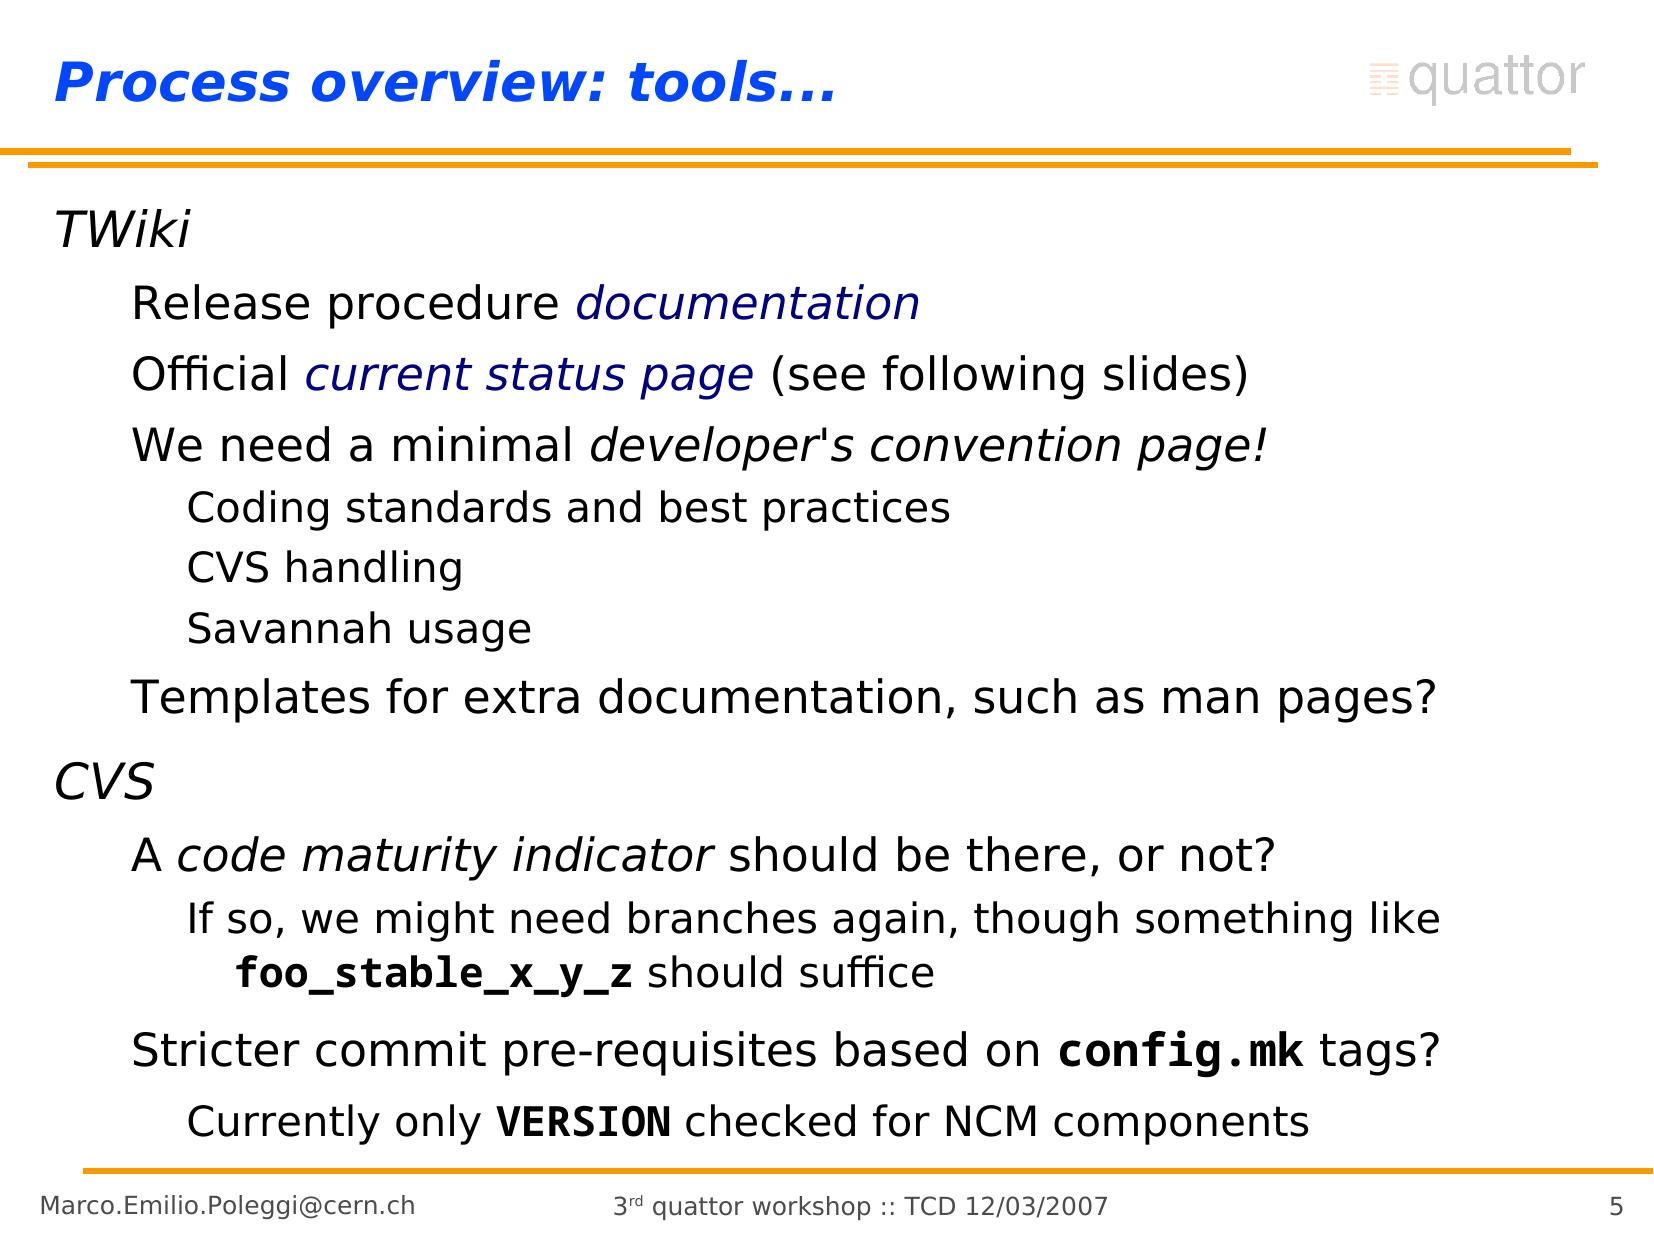

# Process overview: tools...
TWiki
Release procedure documentation
Official current status page (see following slides)
We need a minimal developer's convention page!
Coding standards and best practices
CVS handling
Savannah usage
Templates for extra documentation, such as man pages?
CVS
A code maturity indicator should be there, or not?
If so, we might need branches again, though something like foo_stable_x_y_z should suffice
Stricter commit pre-requisites based on config.mk tags?
Currently only VERSION checked for NCM components
06/16/2006
5
Quattor @ LCG-T2 workshop